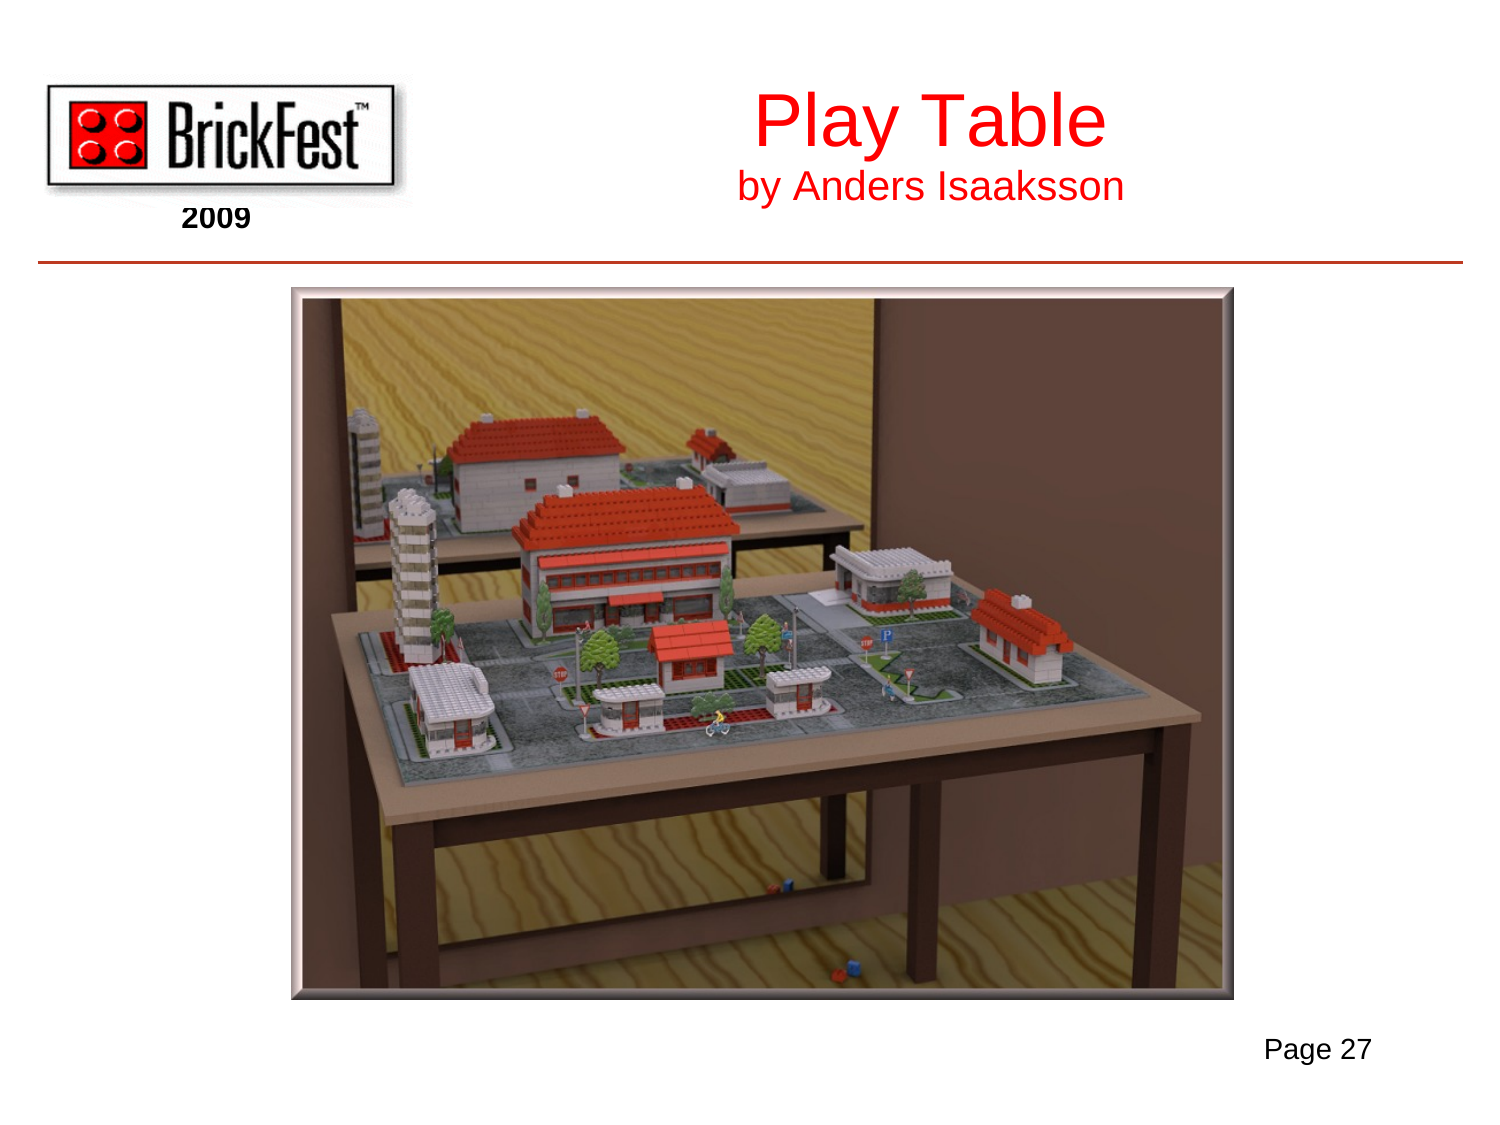

# Play Table by Anders Isaaksson
27